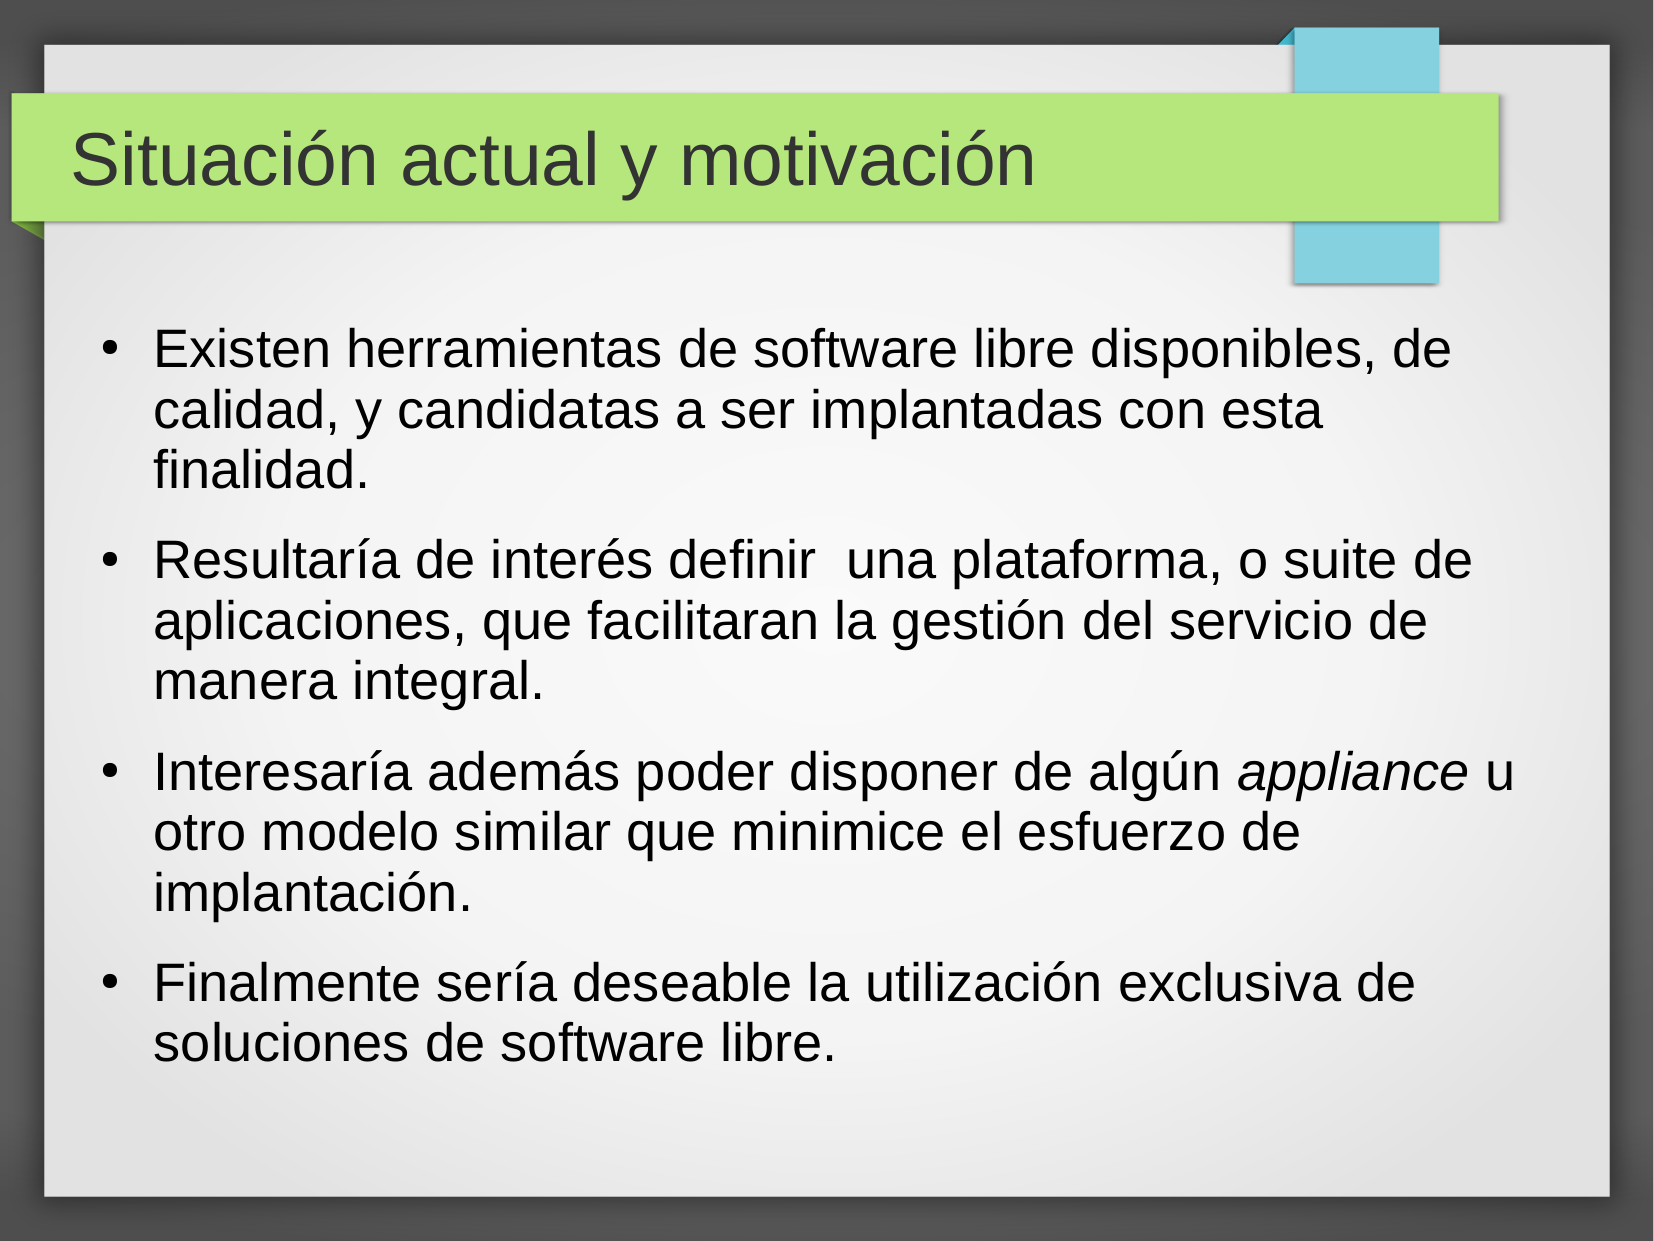

# Situación actual y motivación
Existen herramientas de software libre disponibles, de calidad, y candidatas a ser implantadas con esta finalidad.
Resultaría de interés definir una plataforma, o suite de aplicaciones, que facilitaran la gestión del servicio de manera integral.
Interesaría además poder disponer de algún appliance u otro modelo similar que minimice el esfuerzo de implantación.
Finalmente sería deseable la utilización exclusiva de soluciones de software libre.